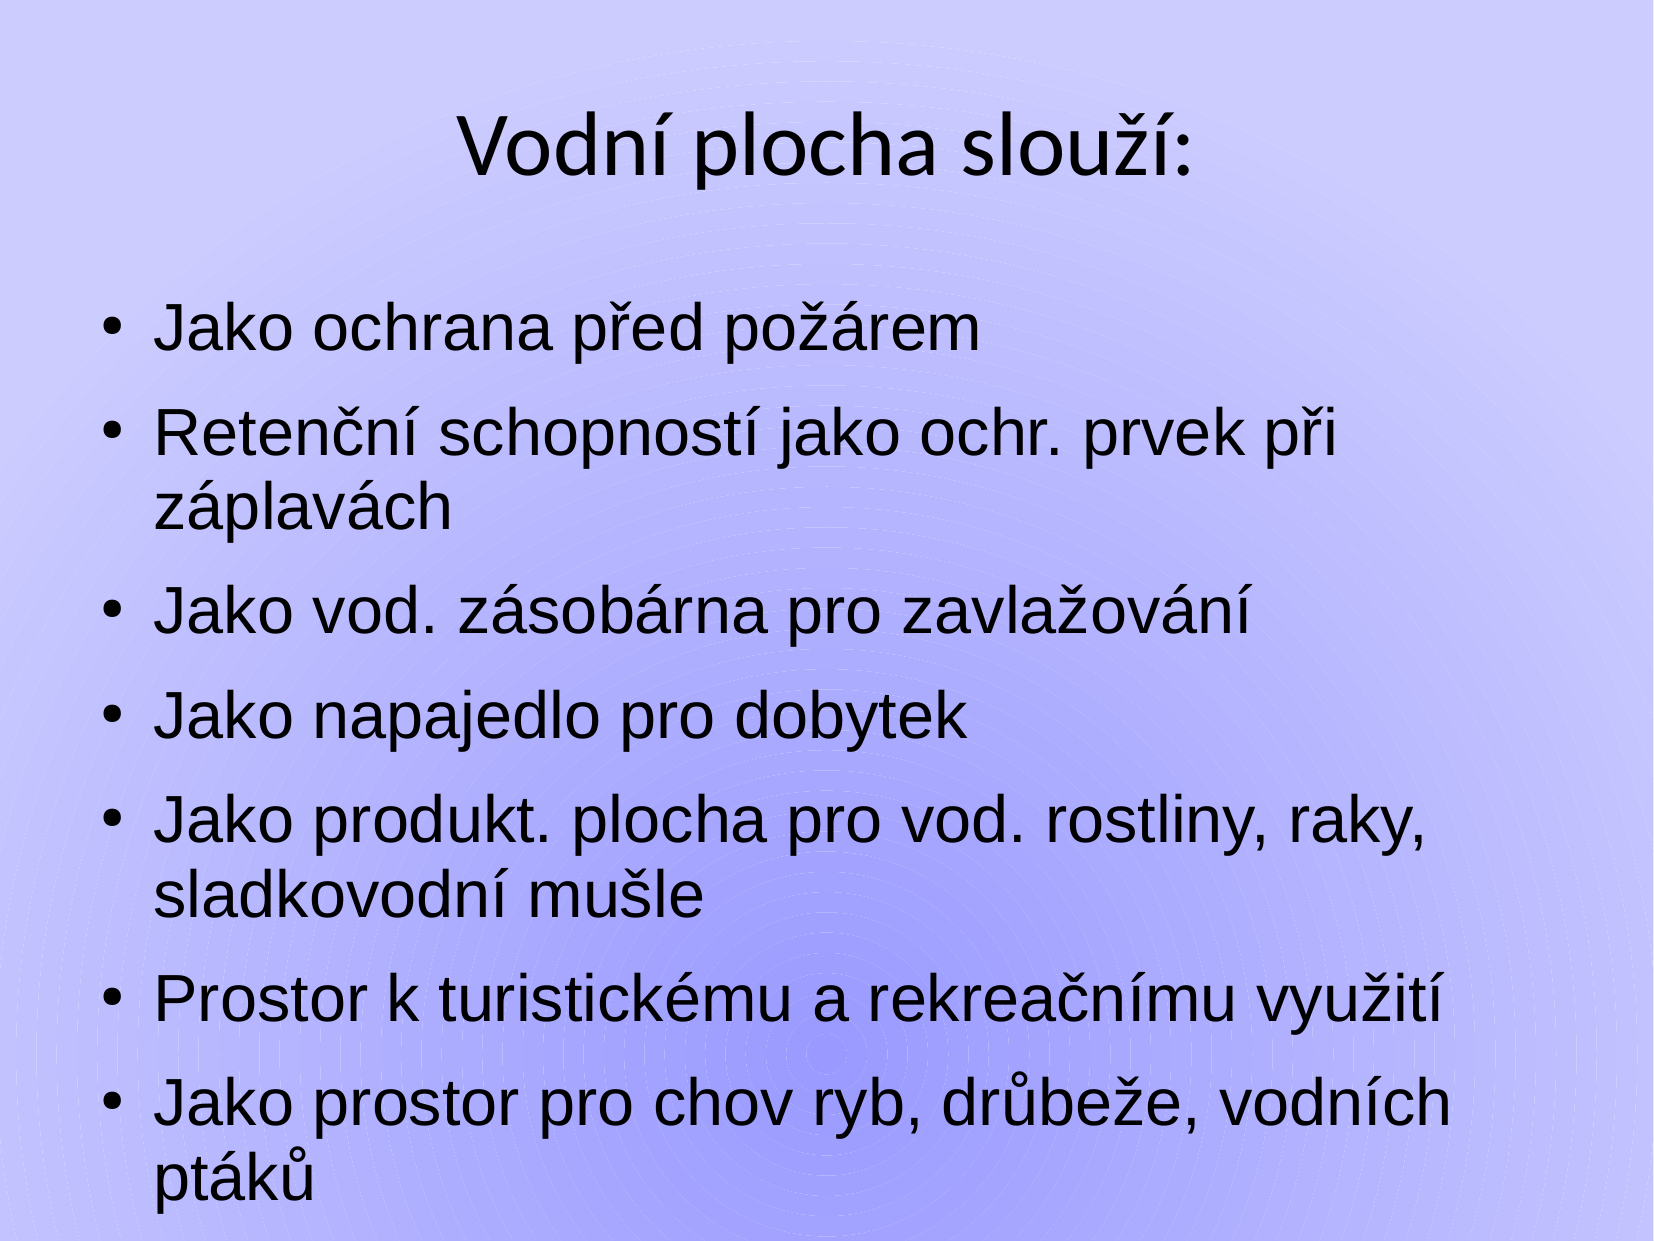

# Vodní plocha slouží:
Jako ochrana před požárem
Retenční schopností jako ochr. prvek při záplavách
Jako vod. zásobárna pro zavlažování
Jako napajedlo pro dobytek
Jako produkt. plocha pro vod. rostliny, raky, sladkovodní mušle
Prostor k turistickému a rekreačnímu využití
Jako prostor pro chov ryb, drůbeže, vodních ptáků